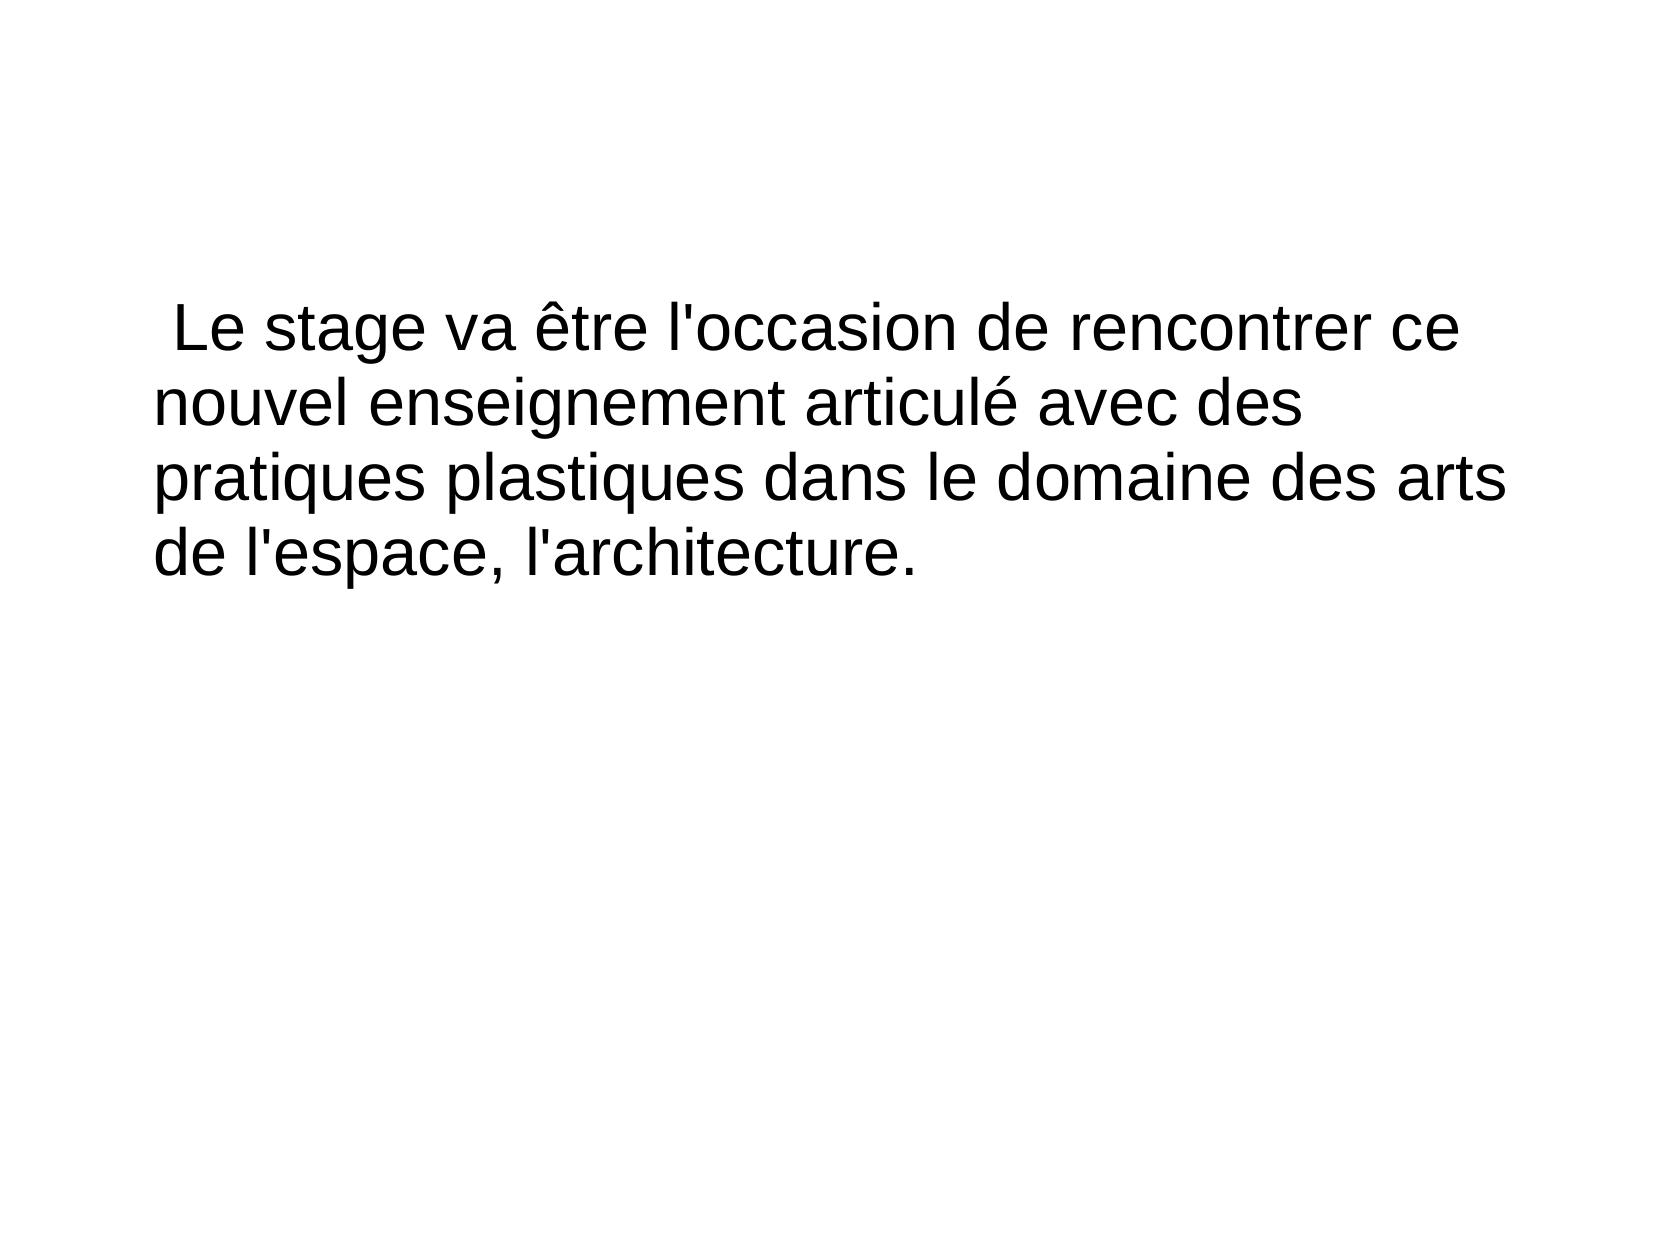

#
 Le stage va être l'occasion de rencontrer ce nouvel enseignement articulé avec des pratiques plastiques dans le domaine des arts de l'espace, l'architecture.